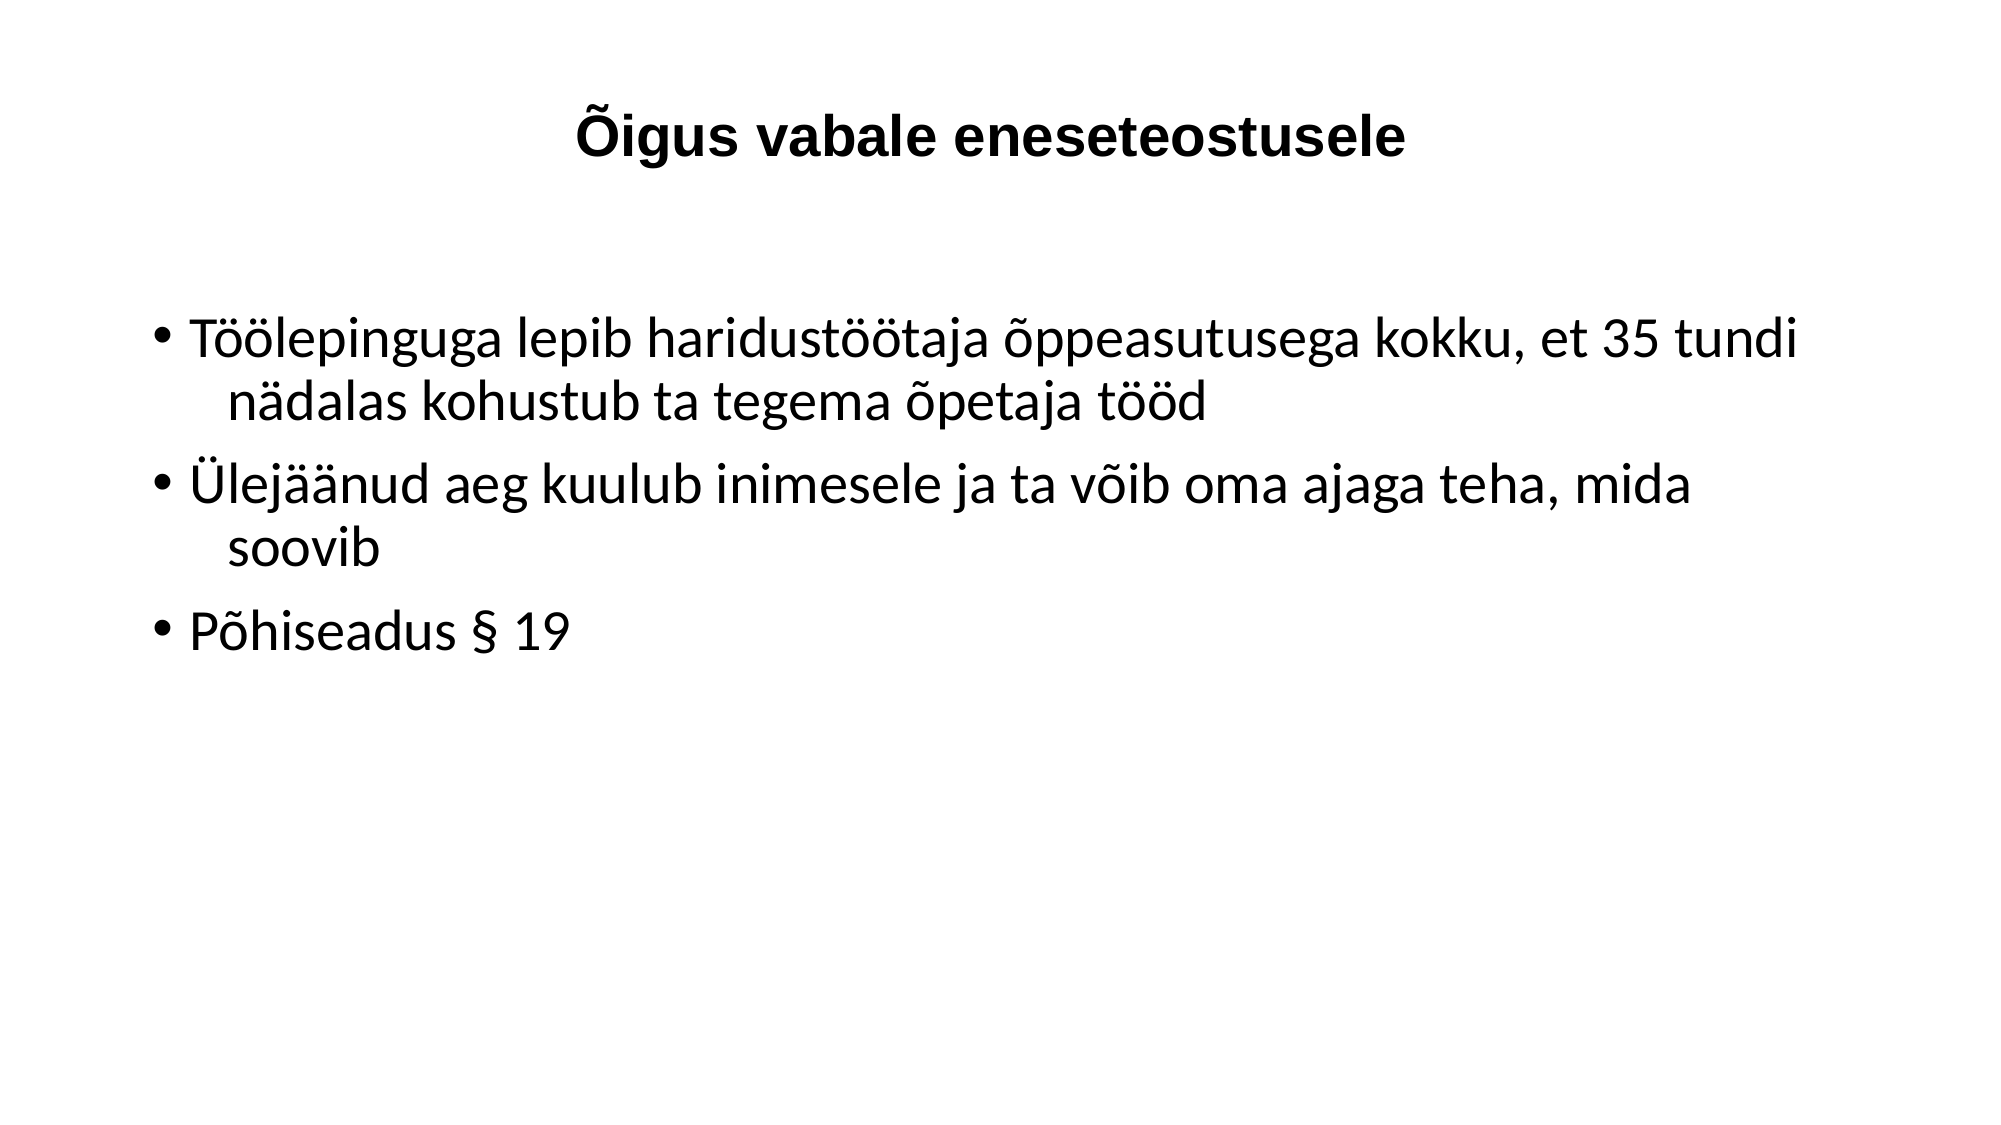

# Õigus vabale eneseteostusele
Töölepinguga lepib haridustöötaja õppeasutusega kokku, et 35 tundi nädalas kohustub ta tegema õpetaja tööd
Ülejäänud aeg kuulub inimesele ja ta võib oma ajaga teha, mida soovib
Põhiseadus § 19